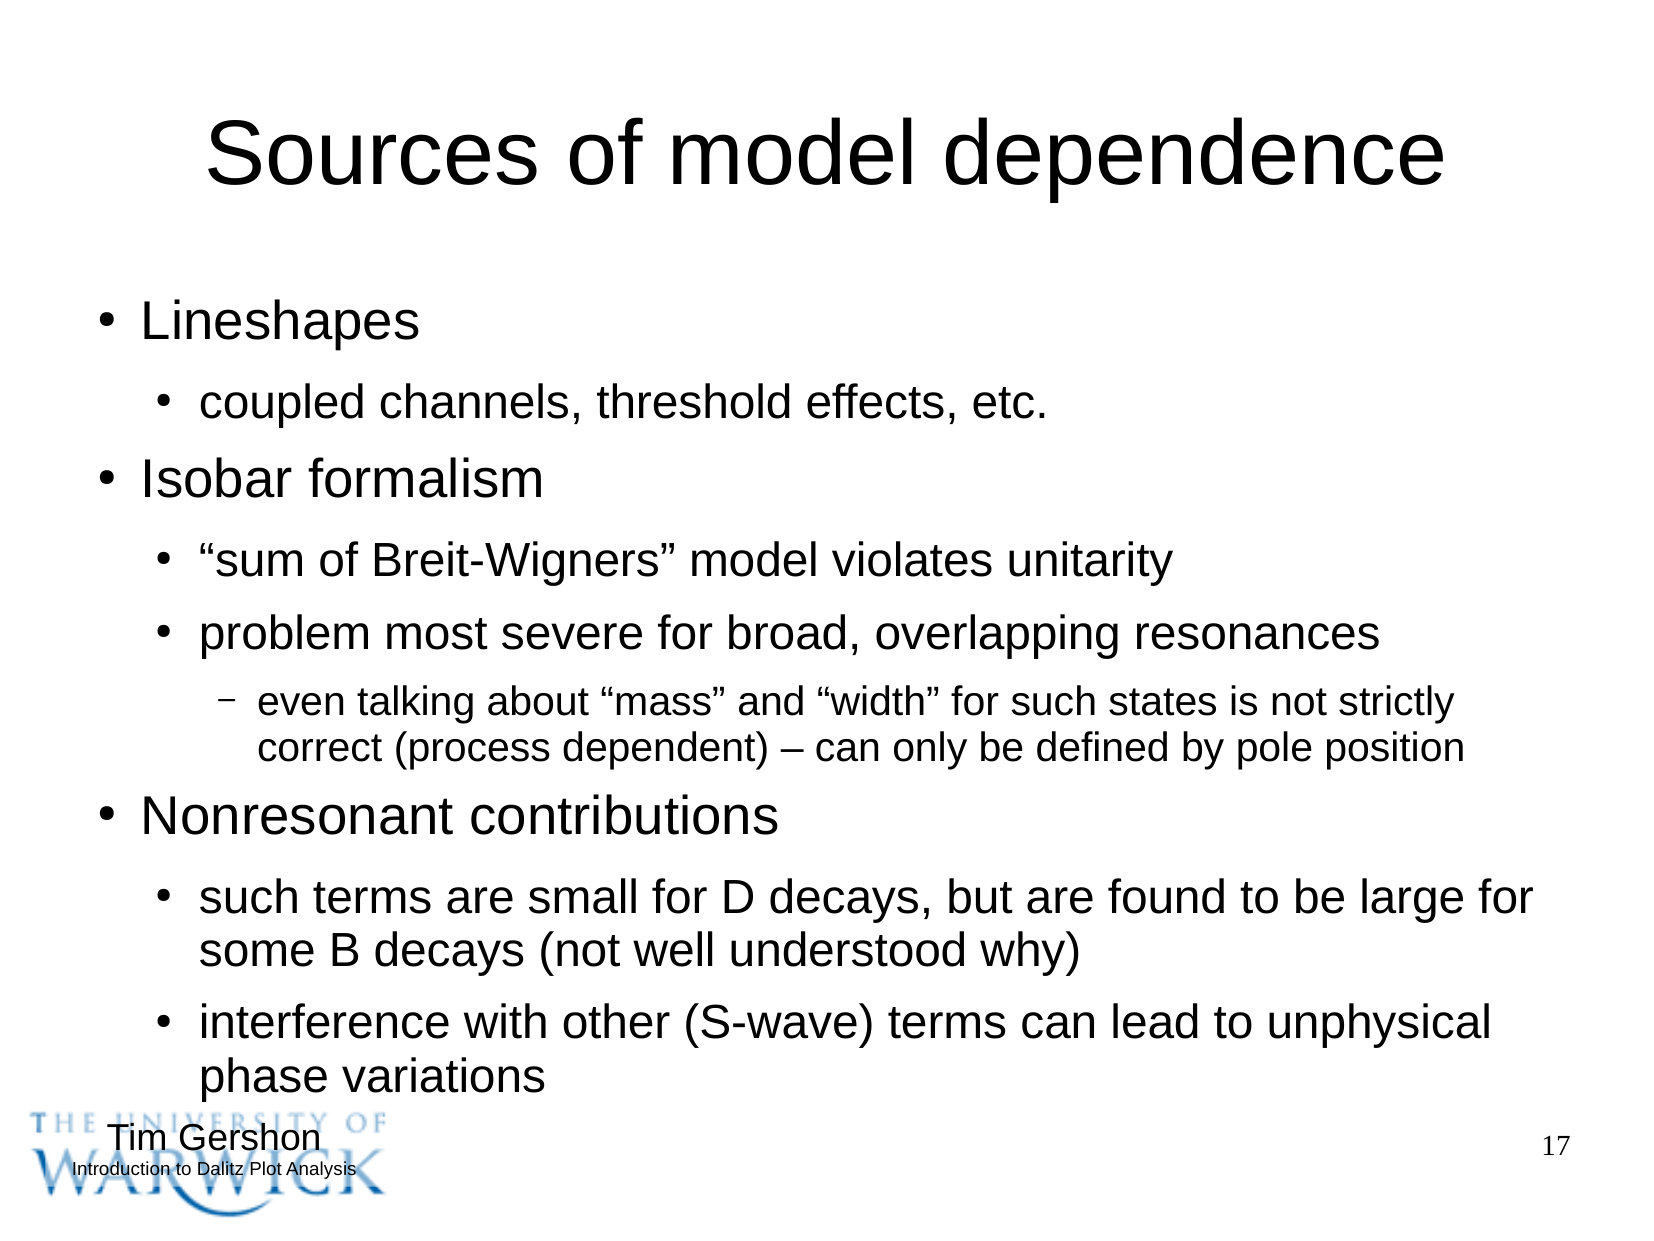

# Sources of model dependence
Lineshapes
coupled channels, threshold effects, etc.
Isobar formalism
“sum of Breit-Wigners” model violates unitarity
problem most severe for broad, overlapping resonances
even talking about “mass” and “width” for such states is not strictly correct (process dependent) – can only be defined by pole position
Nonresonant contributions
such terms are small for D decays, but are found to be large for some B decays (not well understood why)
interference with other (S-wave) terms can lead to unphysical phase variations
Tim Gershon
Introduction to Dalitz Plot Analysis
17